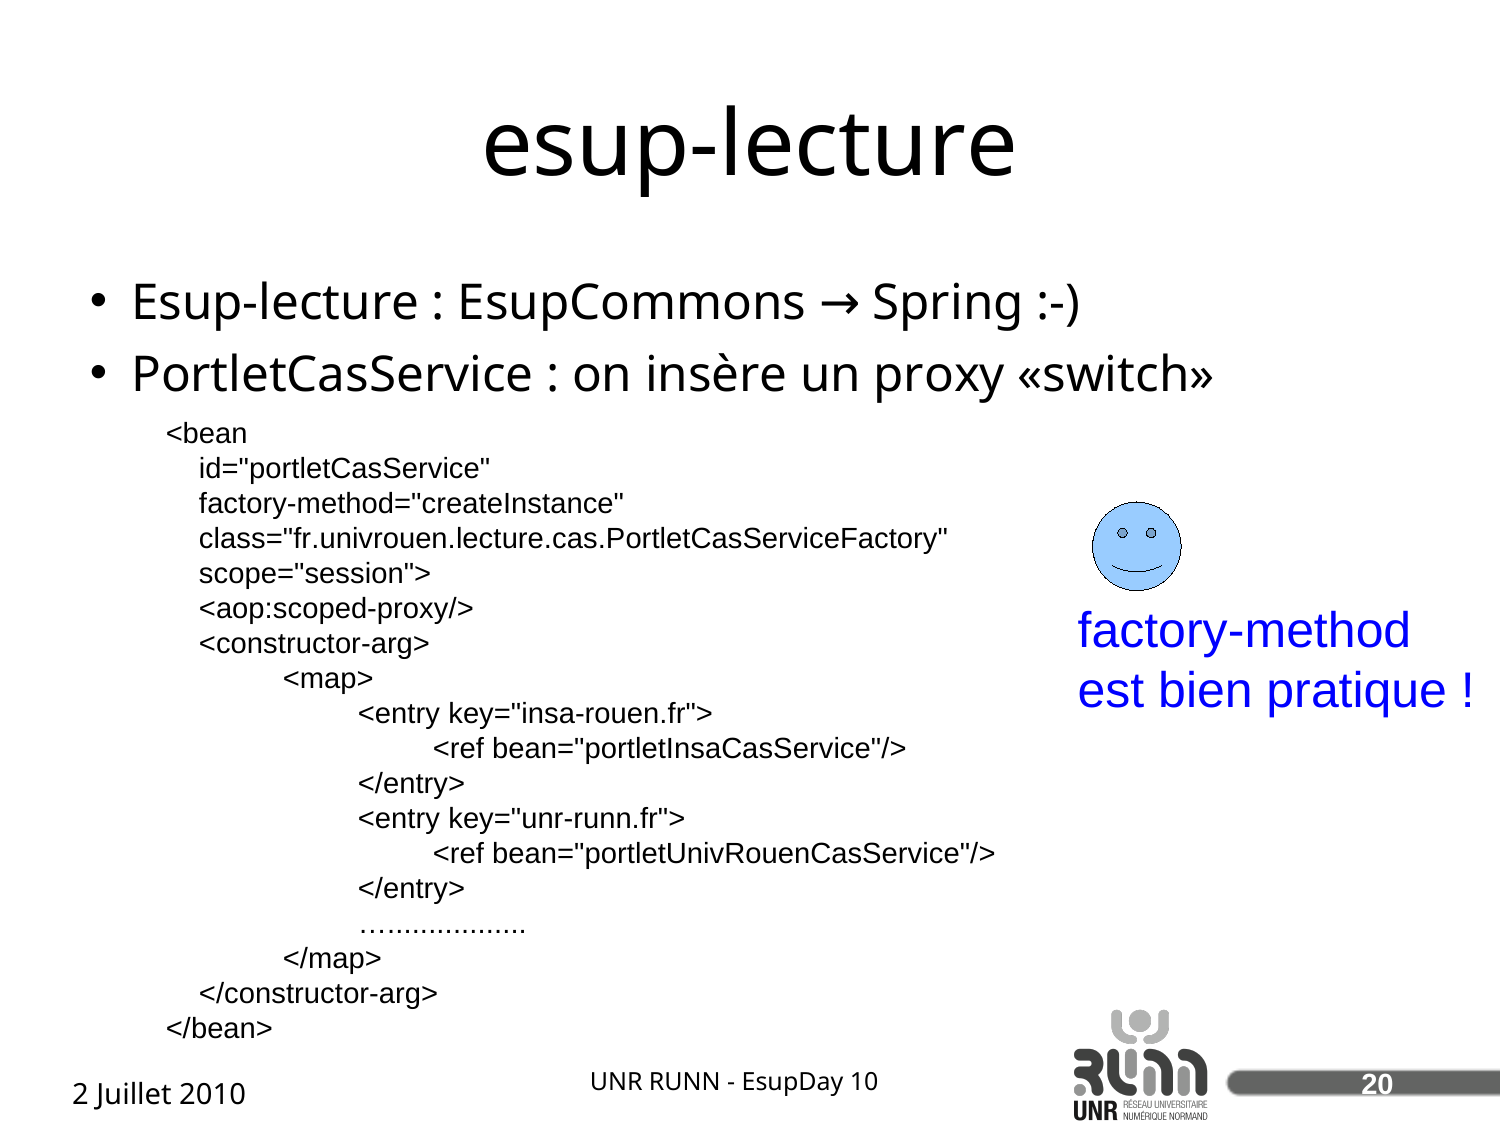

# esup-lecture
Esup-lecture : EsupCommons → Spring :-)
PortletCasService : on insère un proxy «switch»
 <bean
 id="portletCasService"
 factory-method="createInstance"
 class="fr.univrouen.lecture.cas.PortletCasServiceFactory"
 scope="session">
 <aop:scoped-proxy/>
 <constructor-arg>
 	<map>
			<entry key="insa-rouen.fr">
				<ref bean="portletInsaCasService"/>
			</entry>
			<entry key="unr-runn.fr">
				<ref bean="portletUnivRouenCasService"/>
			</entry>
			….................
		</map>
 </constructor-arg>
 </bean>
factory-method est bien pratique !
UNR RUNN - EsupDay 10
2 Juillet 2010